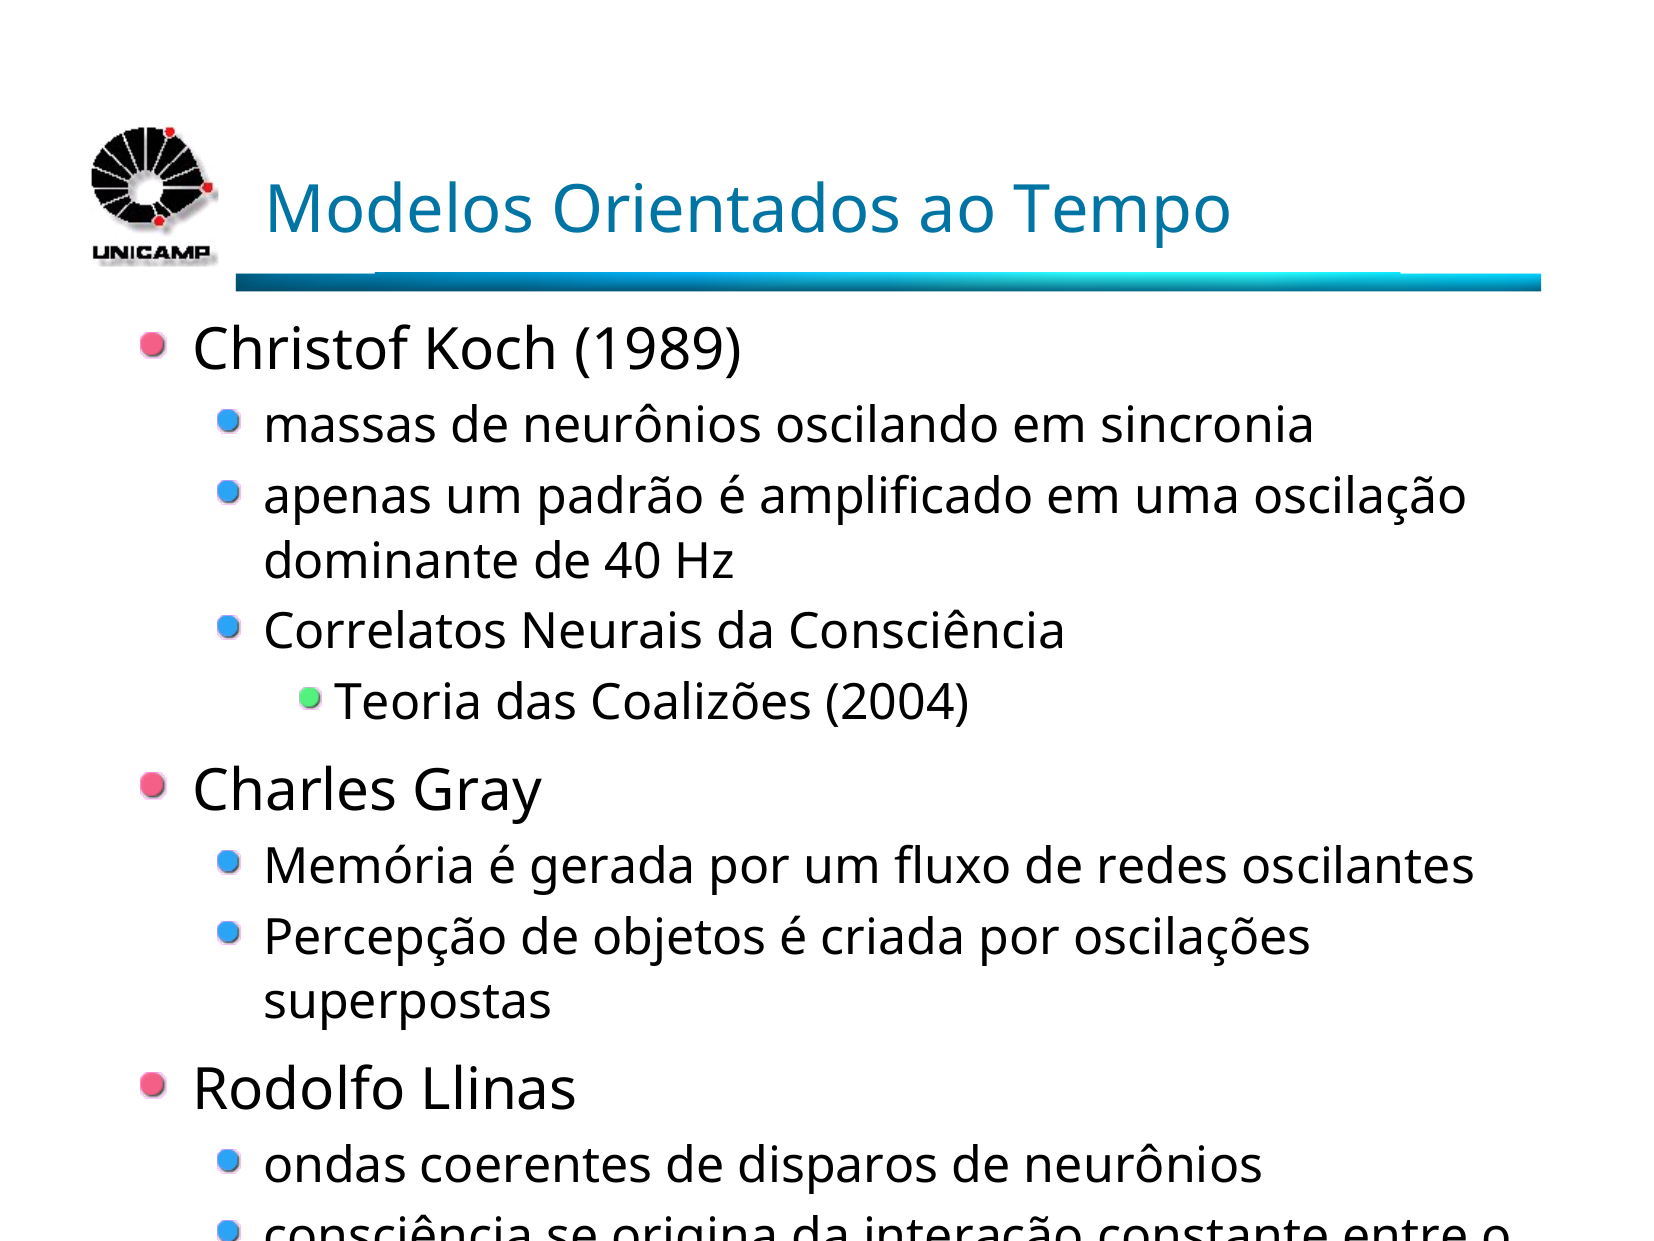

# Modelos Orientados ao Tempo
Christof Koch (1989)
massas de neurônios oscilando em sincronia
apenas um padrão é amplificado em uma oscilação dominante de 40 Hz
Correlatos Neurais da Consciência
Teoria das Coalizões (2004)
Charles Gray
Memória é gerada por um fluxo de redes oscilantes
Percepção de objetos é criada por oscilações superpostas
Rodolfo Llinas
ondas coerentes de disparos de neurônios
consciência se origina da interação constante entre o thalamus e o córtex